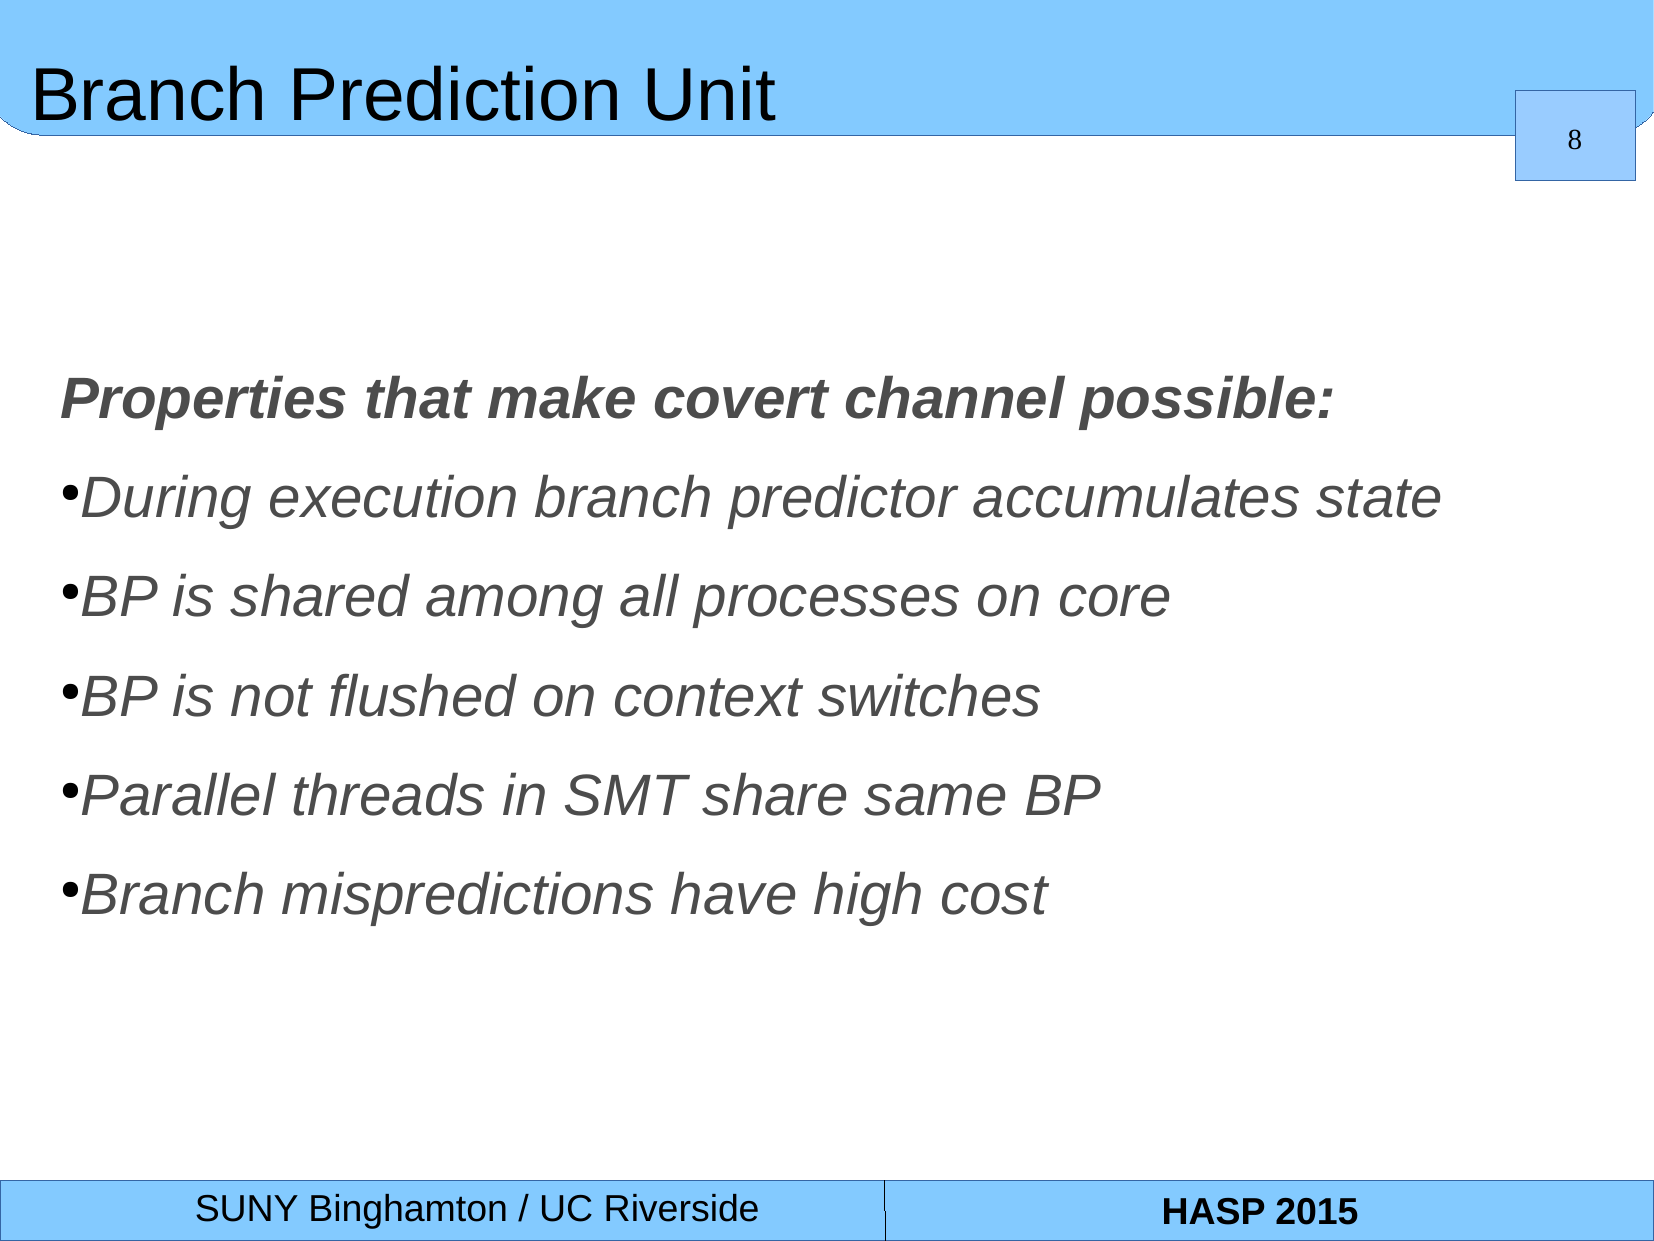

# Branch Prediction Unit
Properties that make covert channel possible:
During execution branch predictor accumulates state
BP is shared among all processes on core
BP is not flushed on context switches
Parallel threads in SMT share same BP
Branch mispredictions have high cost